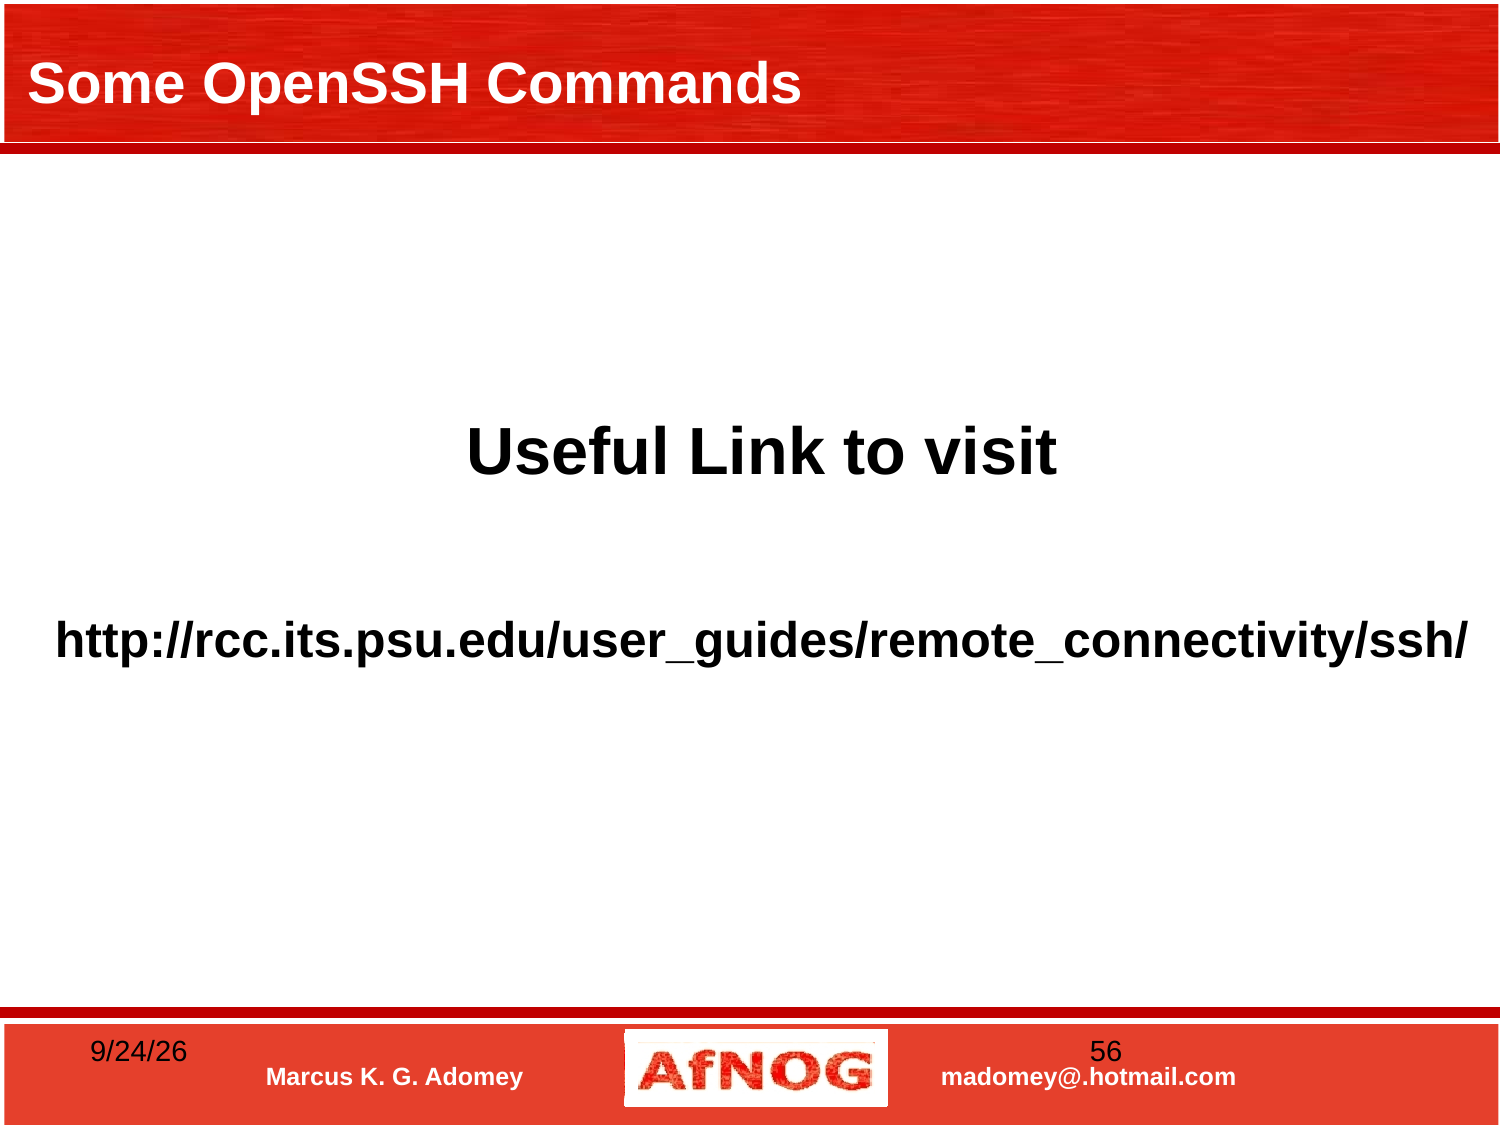

Some OpenSSH Commands
Useful Link to visit
http://rcc.its.psu.edu/user_guides/remote_connectivity/ssh/